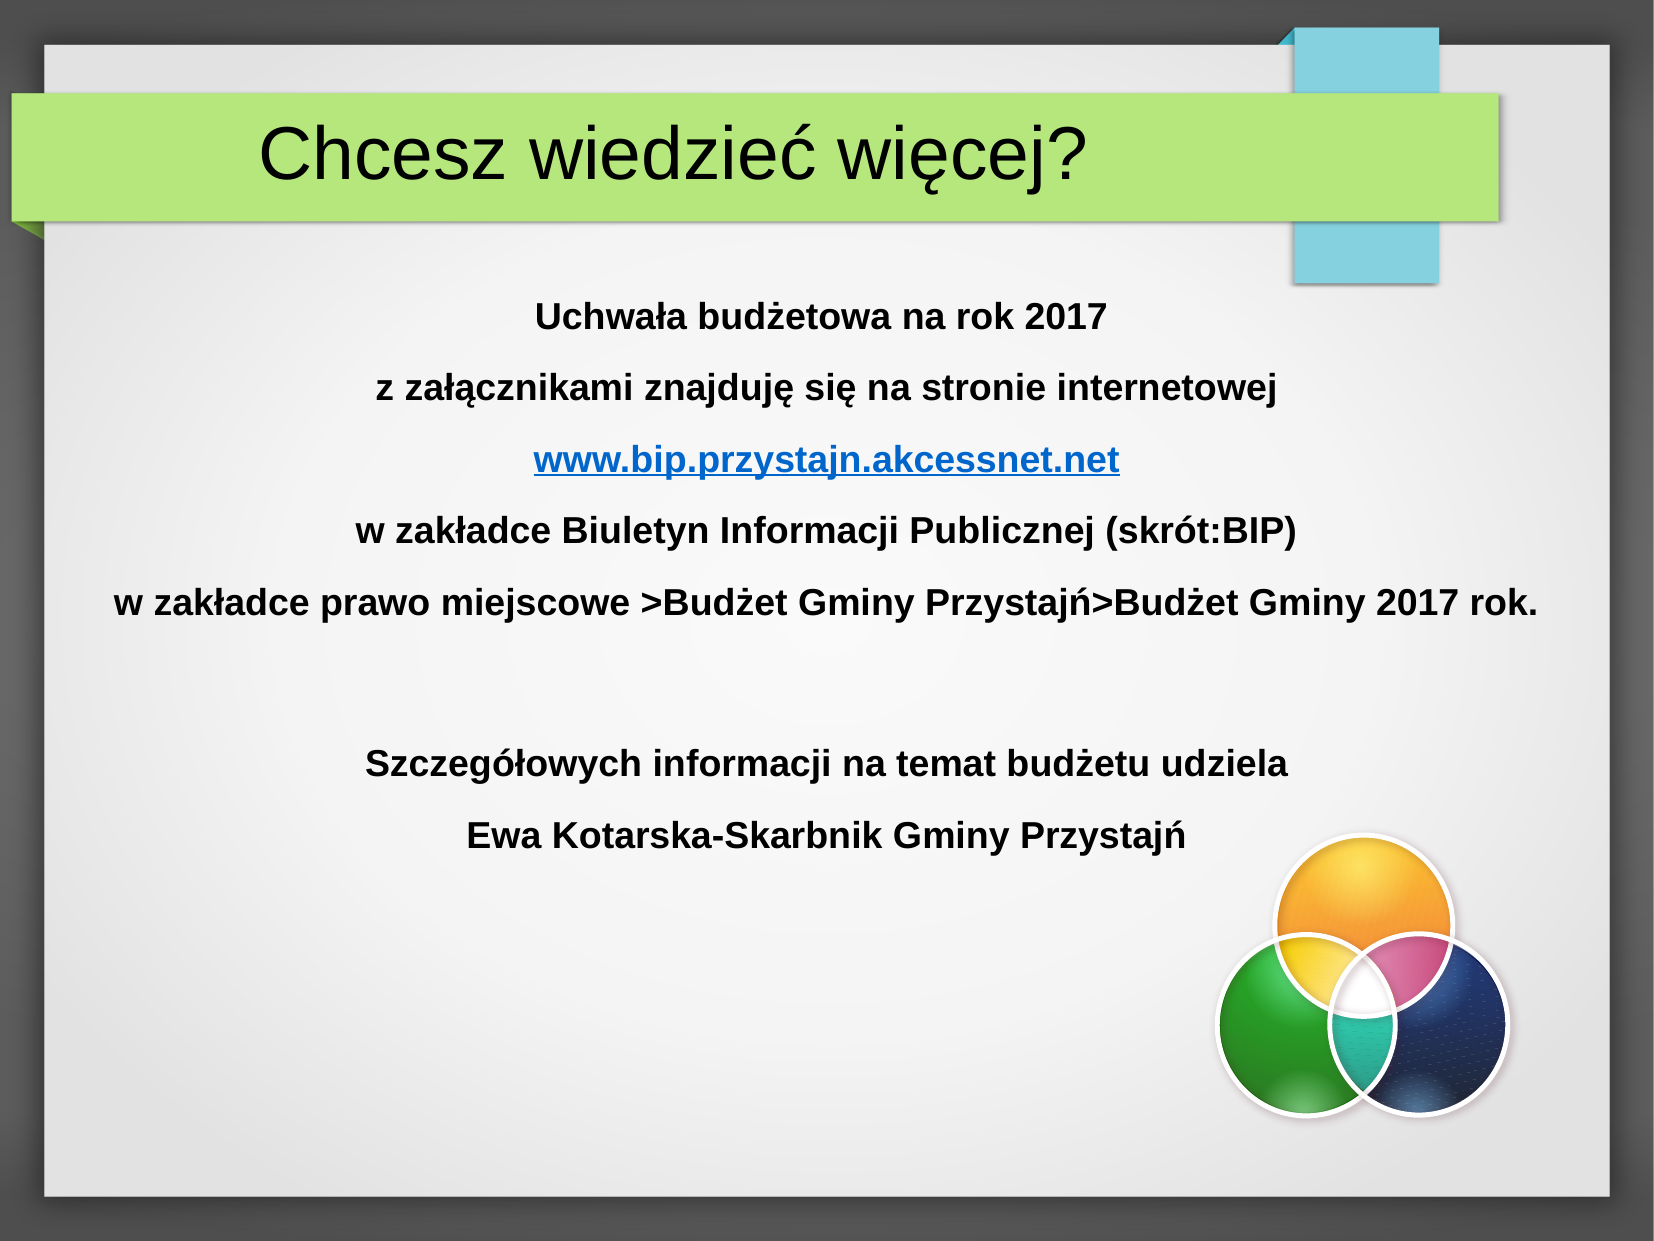

# Chcesz wiedzieć więcej?
Uchwała budżetowa na rok 2017
z załącznikami znajduję się na stronie internetowej
www.bip.przystajn.akcessnet.net
w zakładce Biuletyn Informacji Publicznej (skrót:BIP)
w zakładce prawo miejscowe >Budżet Gminy Przystajń>Budżet Gminy 2017 rok.
Szczegółowych informacji na temat budżetu udziela
Ewa Kotarska-Skarbnik Gminy Przystajń